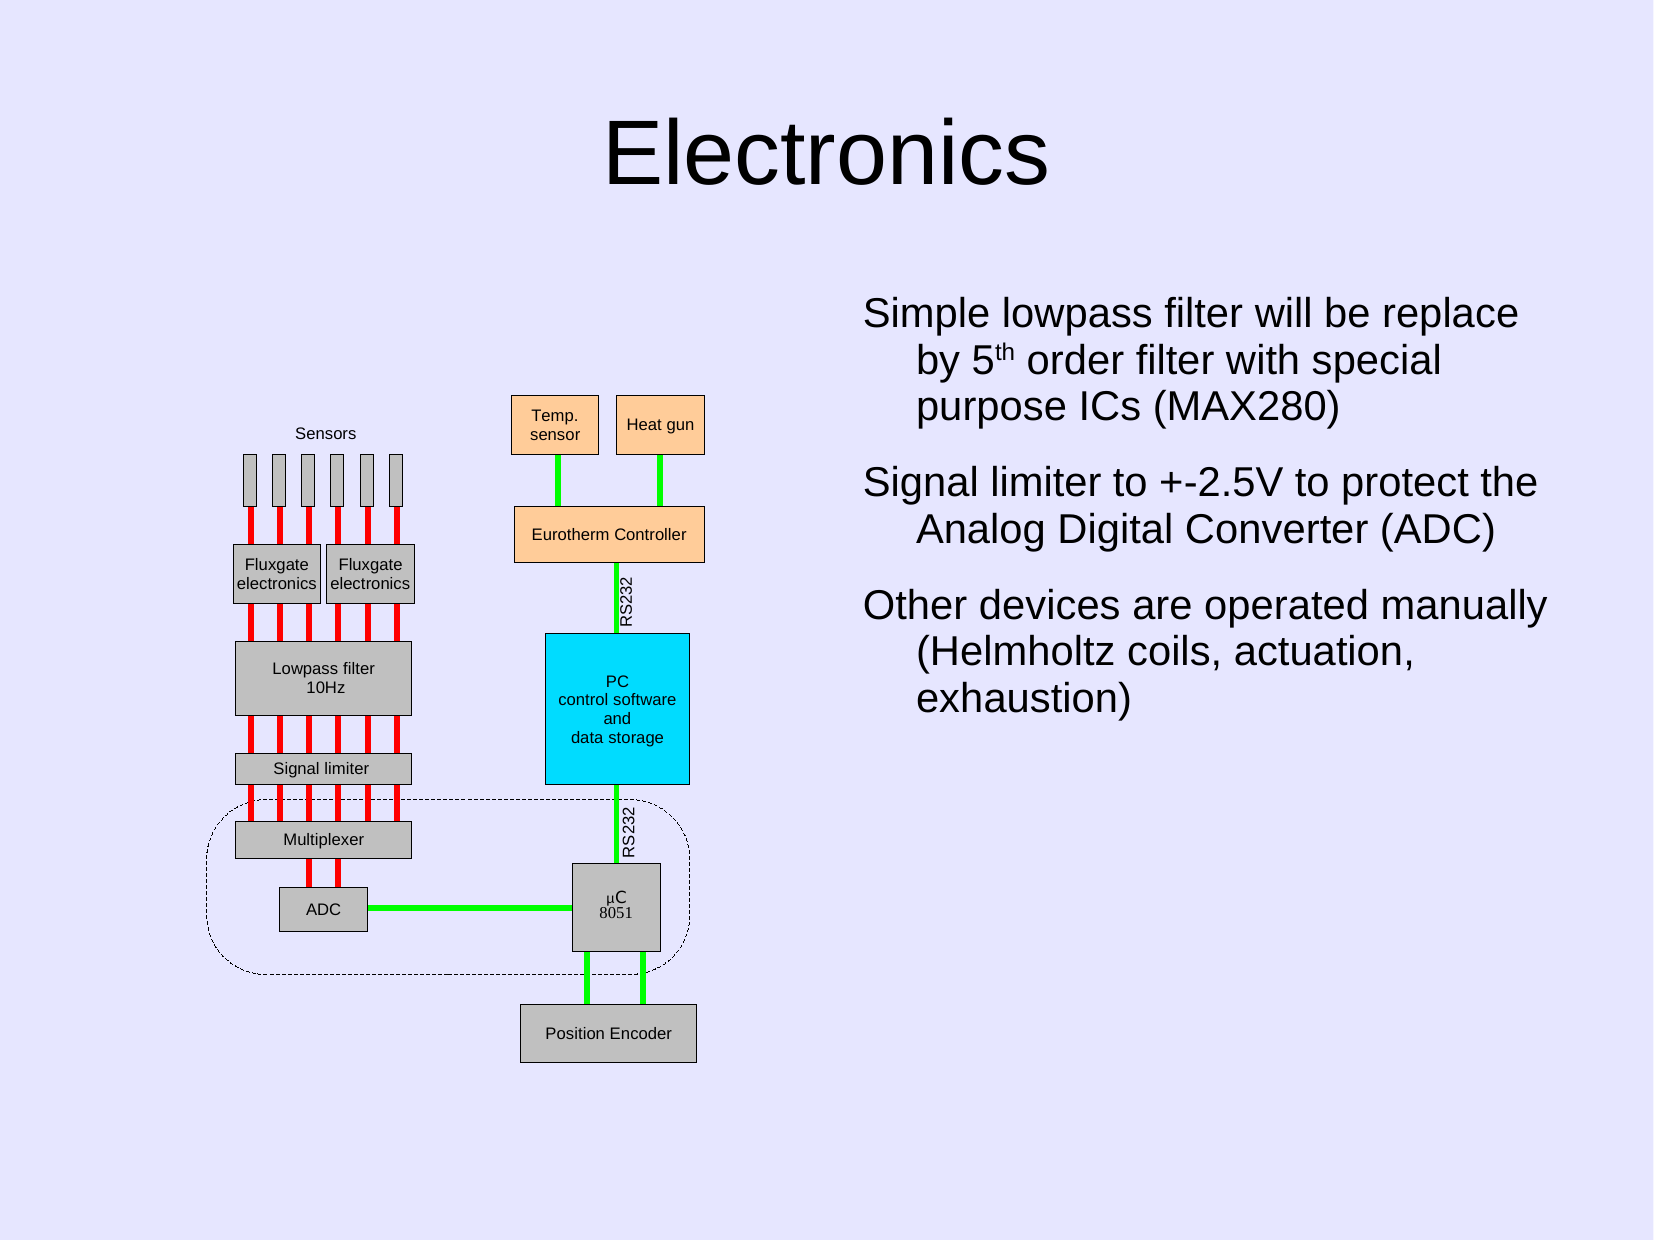

# Electronics
Simple lowpass filter will be replace by 5th order filter with special purpose ICs (MAX280)
Signal limiter to +-2.5V to protect the Analog Digital Converter (ADC)
Other devices are operated manually (Helmholtz coils, actuation, exhaustion)
Temp.
sensor
Heat gun
Sensors
Eurotherm Controller
Fluxgate
electronics
Fluxgate
electronics
RS232
PC
control software
and
data storage
Lowpass filter
 10Hz
Signal limiter
RS232
Multiplexer
C
8051
ADC
Position Encoder